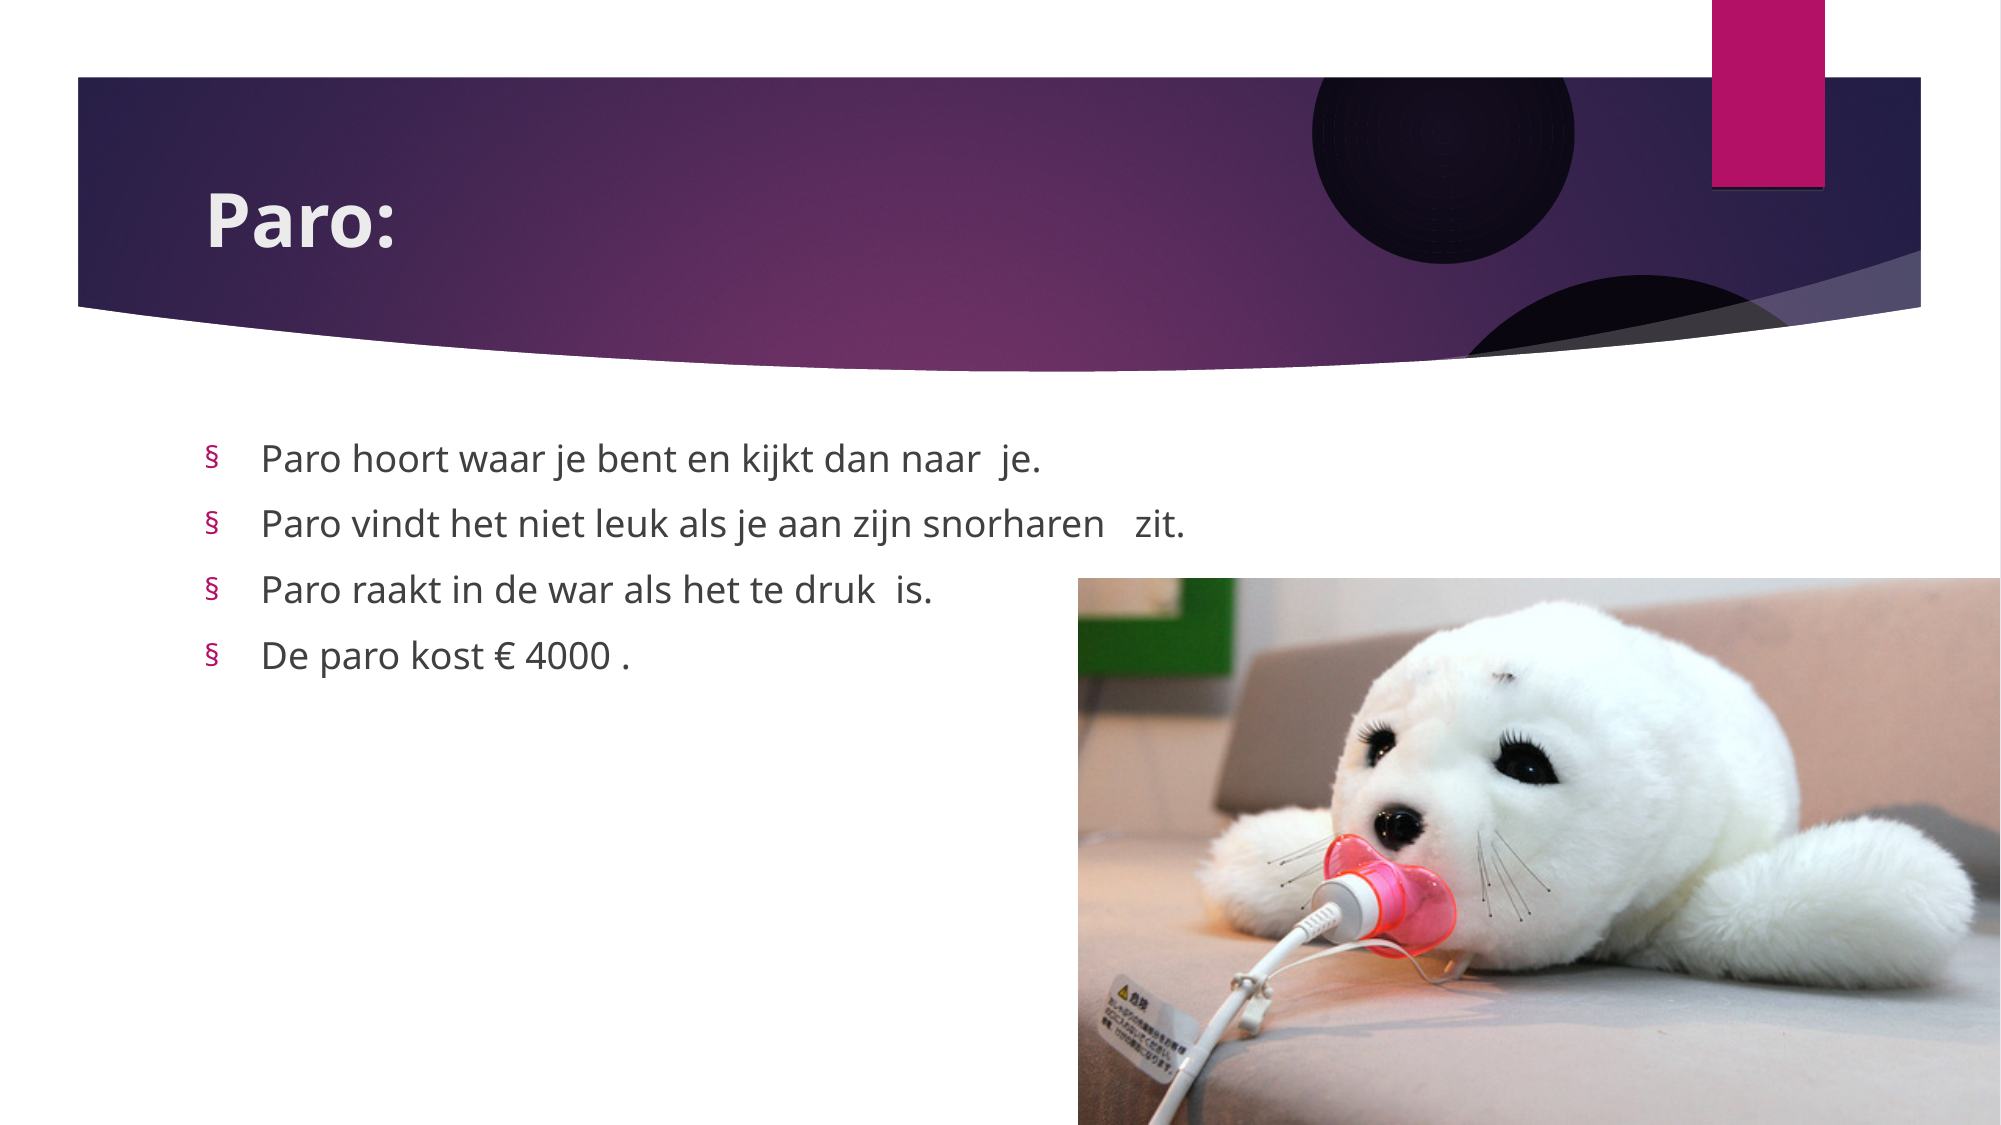

# Paro:
Paro hoort waar je bent en kijkt dan naar je.
Paro vindt het niet leuk als je aan zijn snorharen zit.
Paro raakt in de war als het te druk is.
De paro kost € 4000 .